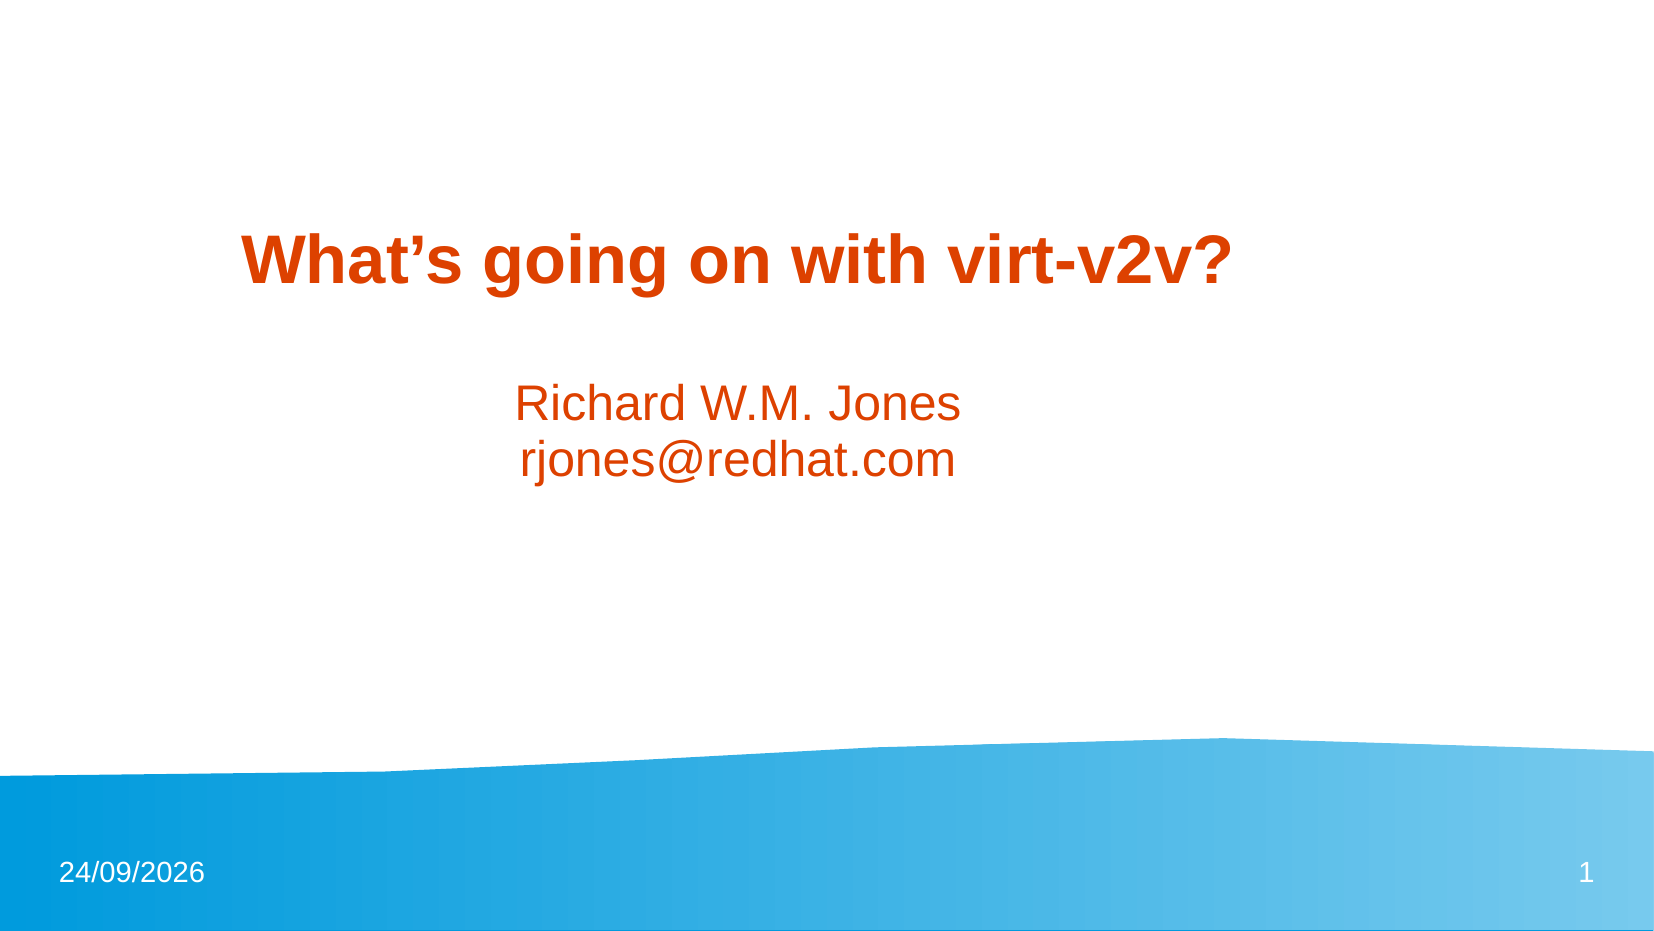

# What’s going on with virt-v2v? Richard W.M. Jones rjones@redhat.com